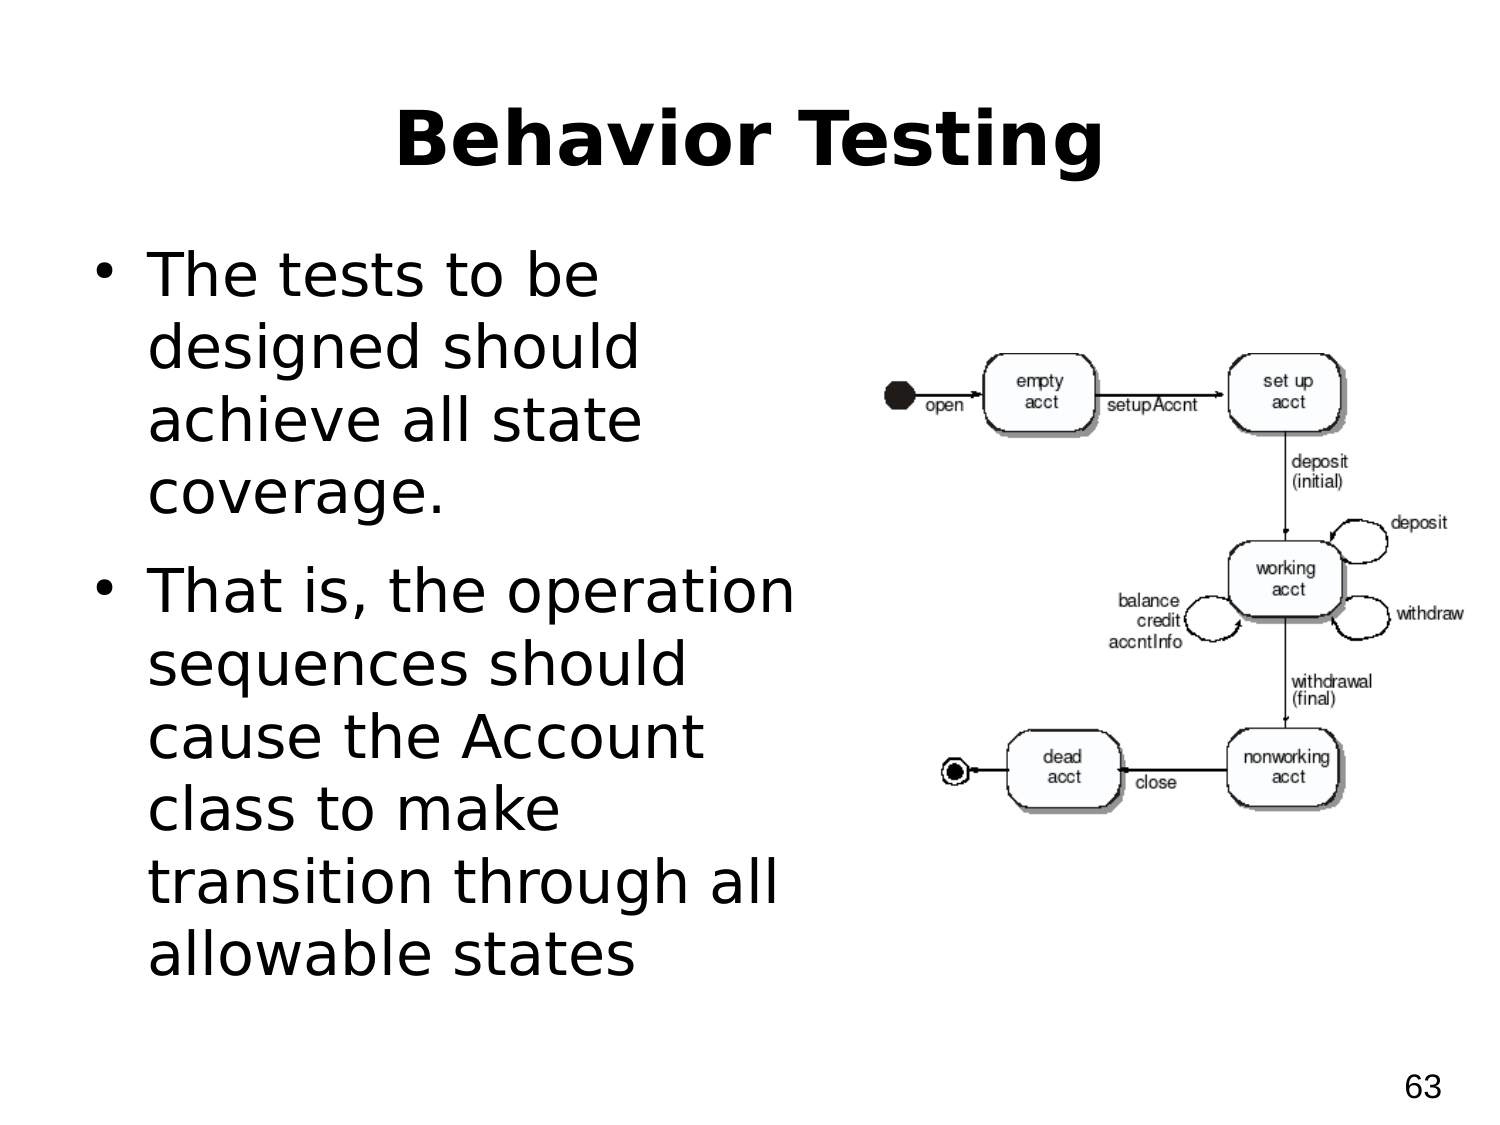

# Behavior Testing
The tests to be designed should achieve all state coverage.
That is, the operation sequences should cause the Account class to make transition through all allowable states